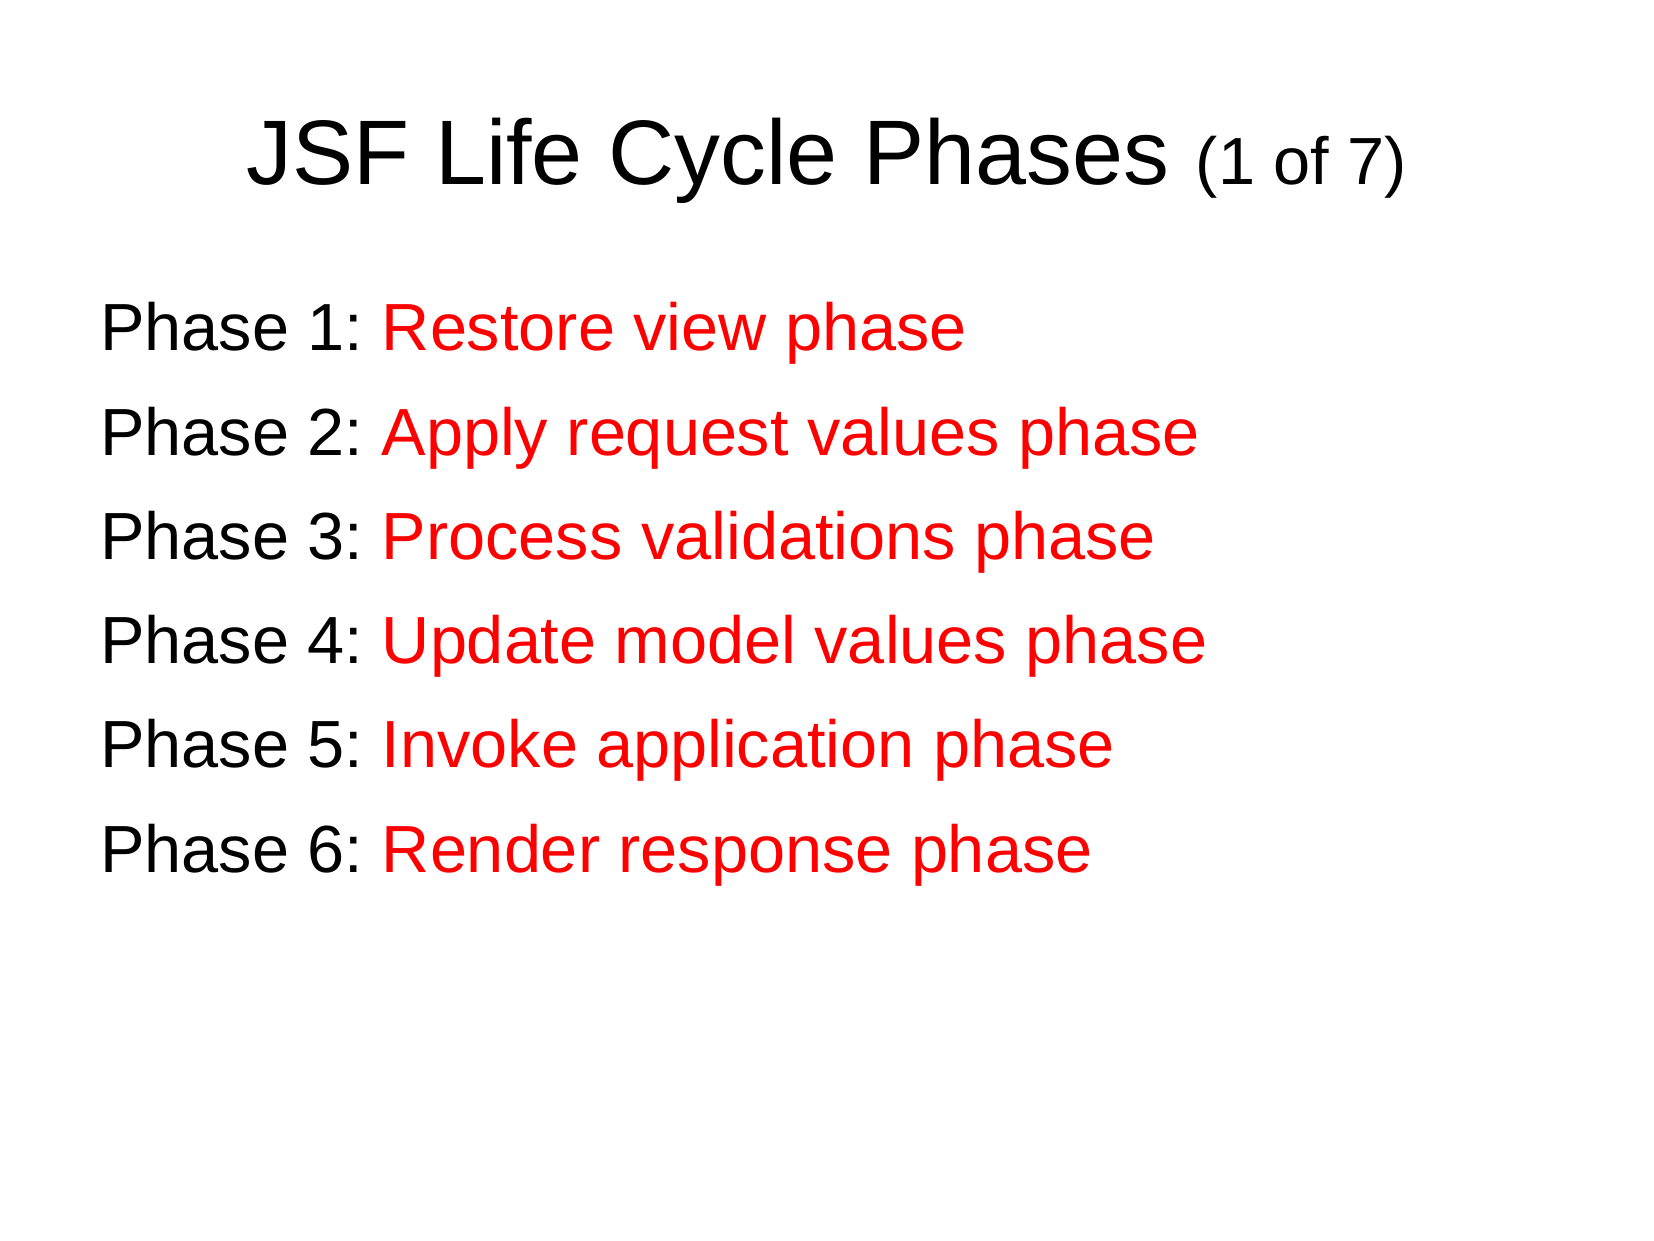

# JSF Life Cycle Phases (1 of 7)
Phase 1: Restore view phase
Phase 2: Apply request values phase
Phase 3: Process validations phase
Phase 4: Update model values phase
Phase 5: Invoke application phase
Phase 6: Render response phase